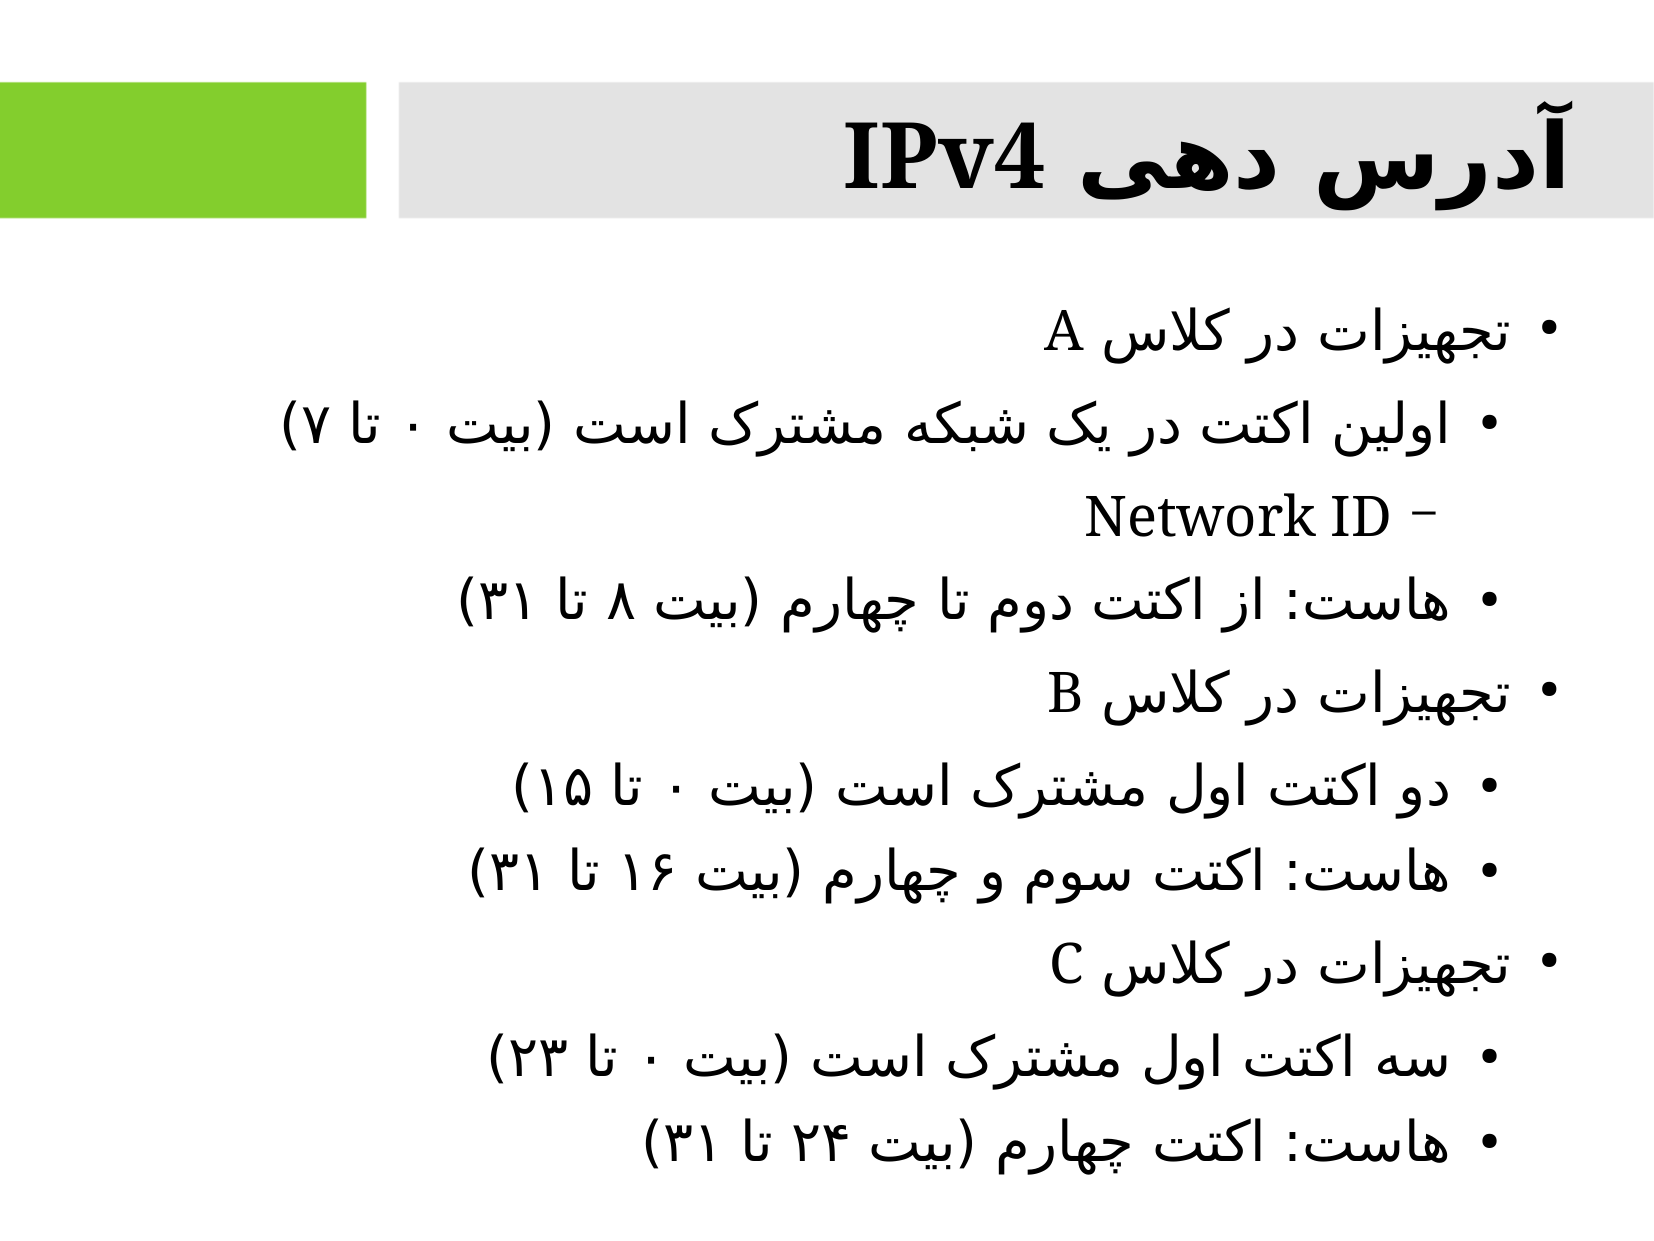

# آدرس دهی IPv4
تجهیزات در کلاس A
اولین اکتت در یک شبکه مشترک است (بیت ۰ تا ۷)
Network ID
هاست: از اکتت دوم تا چهارم (بیت ۸ تا ۳۱)
تجهیزات در کلاس ‌B
دو اکتت اول مشترک است (بیت ۰ تا ۱۵)
هاست: اکتت سوم و چهارم (بیت ۱۶ تا ۳۱)
تجهیزات در کلاس C
سه اکتت اول مشترک است (بیت ۰ تا ۲۳)
هاست: اکتت چهارم (بیت ۲۴ تا ۳۱)